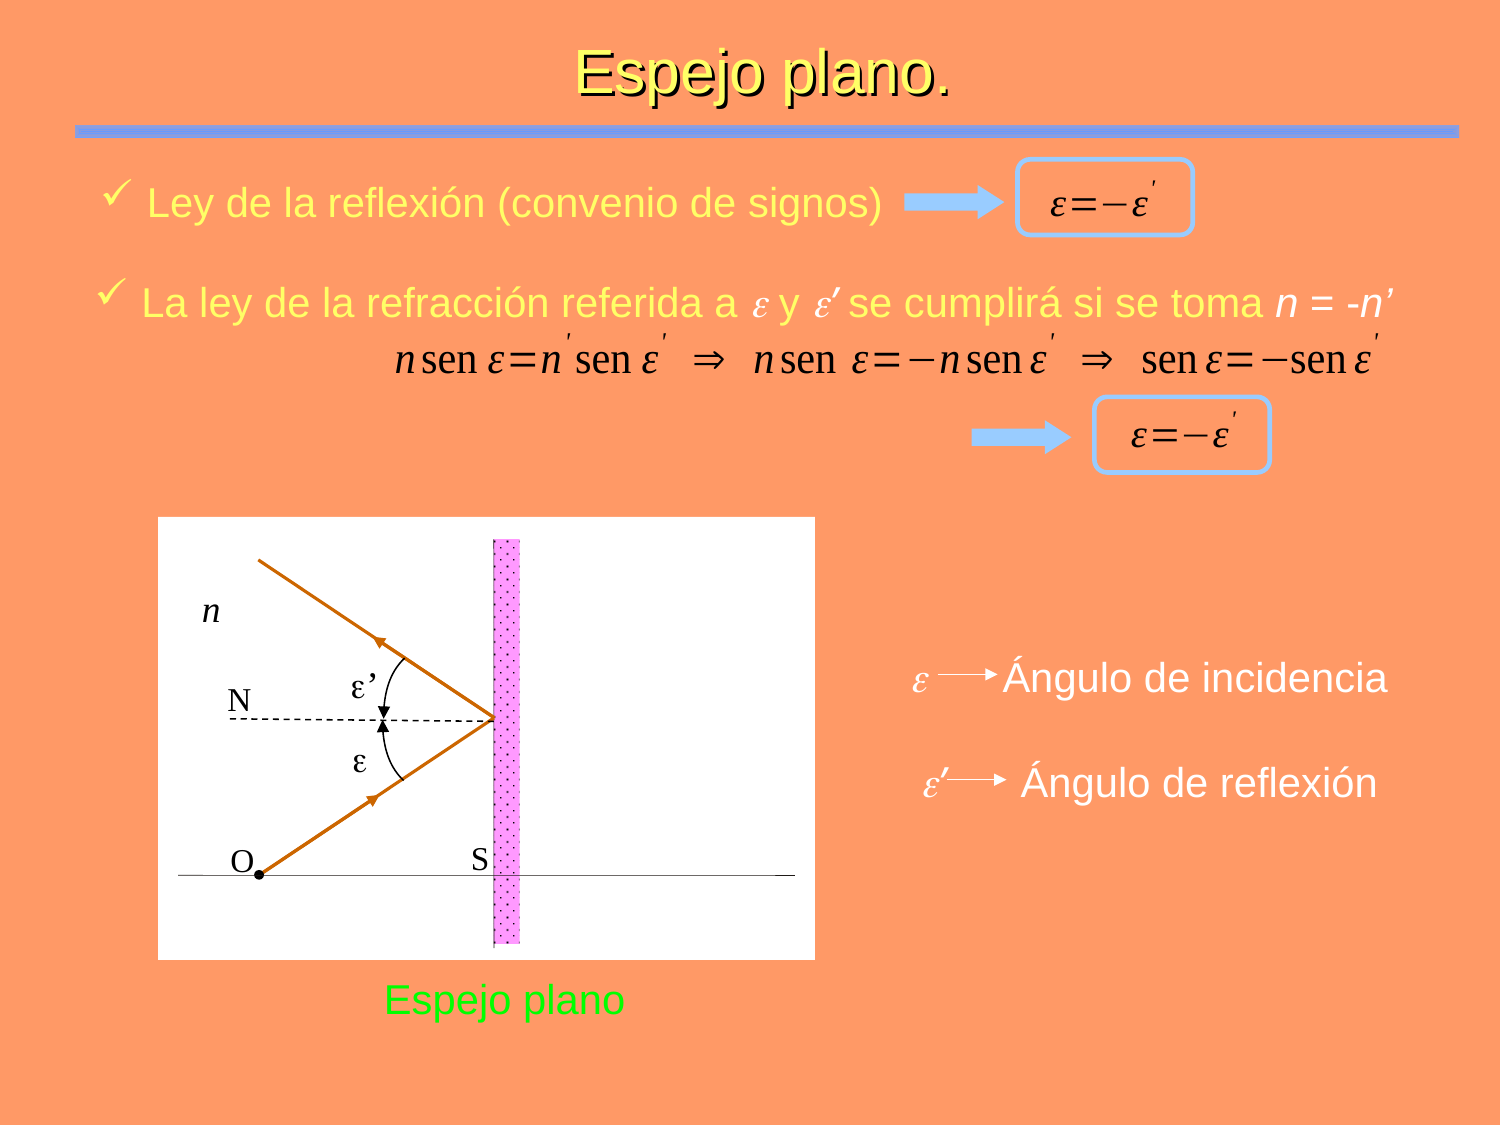

Espejo plano.
Ley de la reflexión (convenio de signos)
La ley de la refracción referida a  y ’ se cumplirá si se toma n = -n’
n
Espejo plano
 Ángulo de incidencia
’
N

’ Ángulo de reflexión
S
O